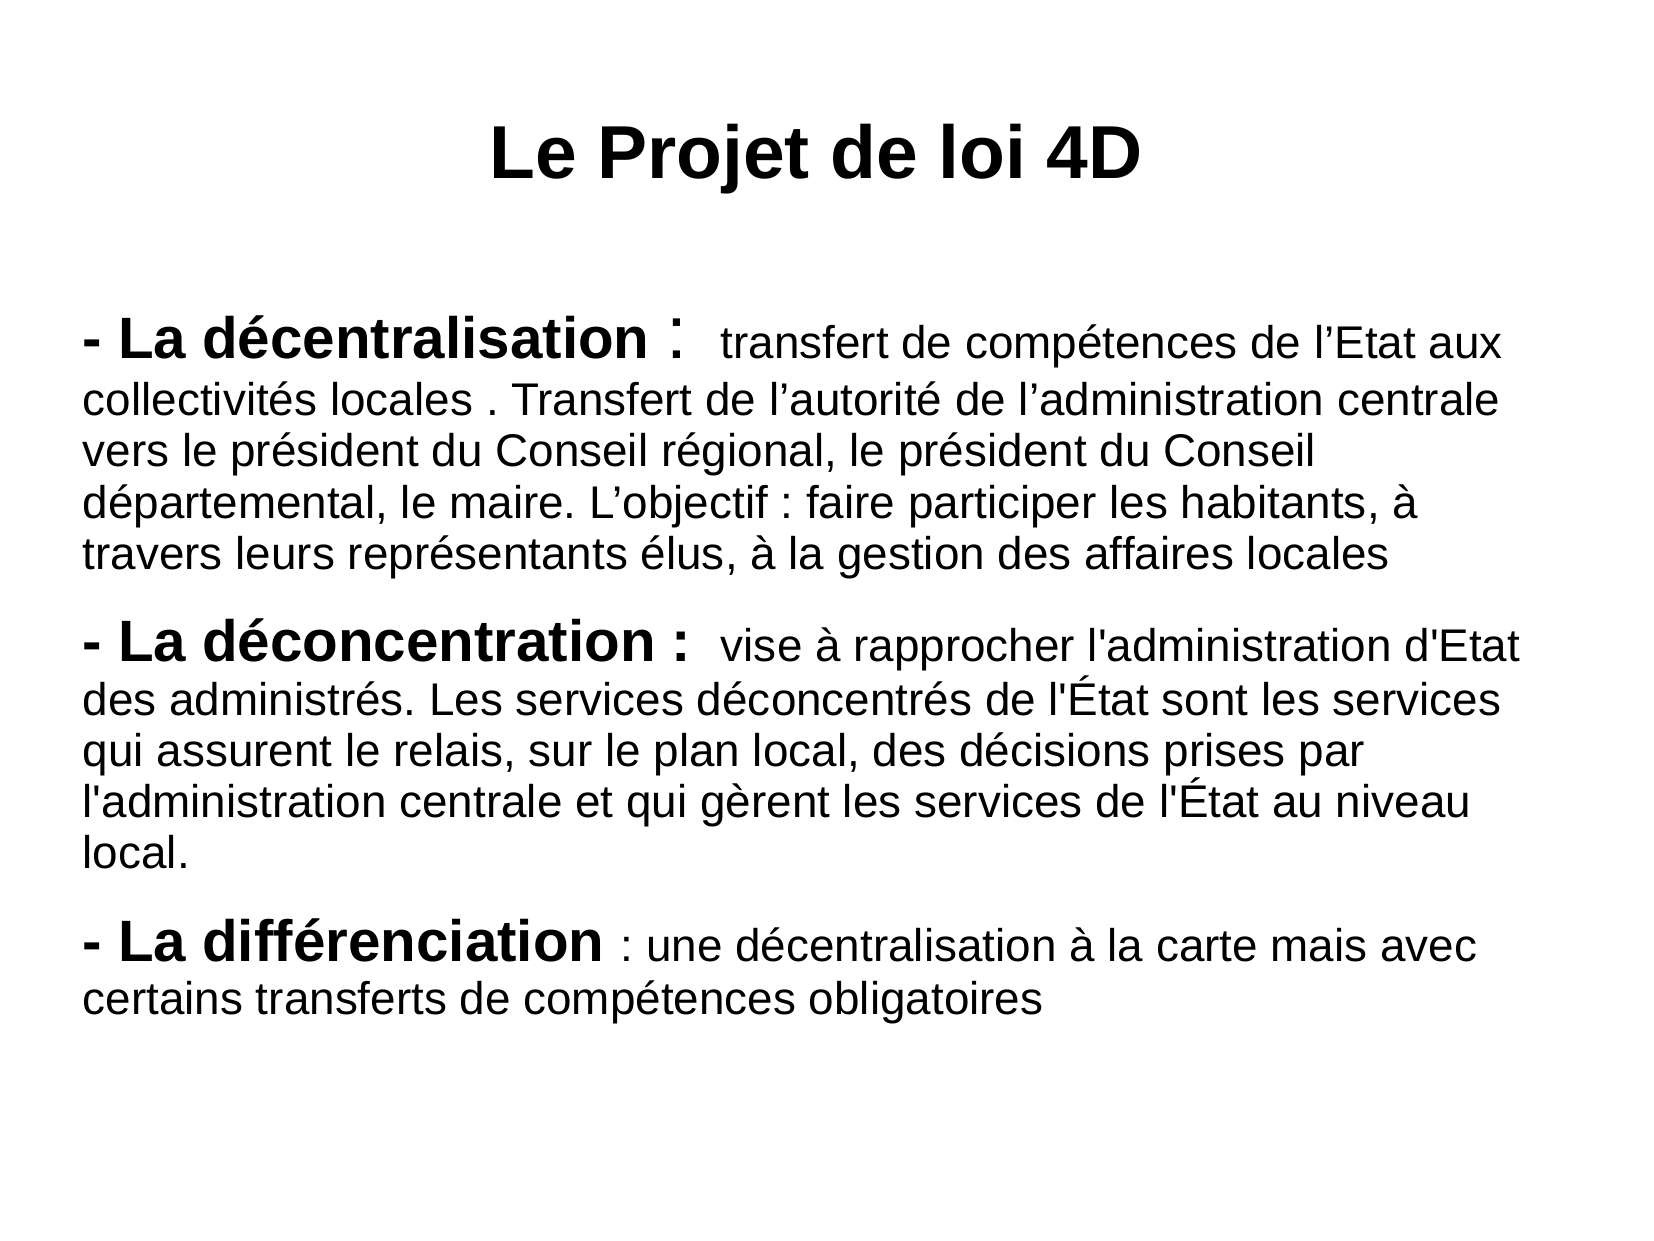

# Le Projet de loi 4D
- La décentralisation : transfert de compétences de l’Etat aux collectivités locales . Transfert de l’autorité de l’administration centrale vers le président du Conseil régional, le président du Conseil départemental, le maire. L’objectif : faire participer les habitants, à travers leurs représentants élus, à la gestion des affaires locales
- La déconcentration : vise à rapprocher l'administration d'Etat des administrés. Les services déconcentrés de l'État sont les services qui assurent le relais, sur le plan local, des décisions prises par l'administration centrale et qui gèrent les services de l'État au niveau local.
- La différenciation : une décentralisation à la carte mais avec certains transferts de compétences obligatoires